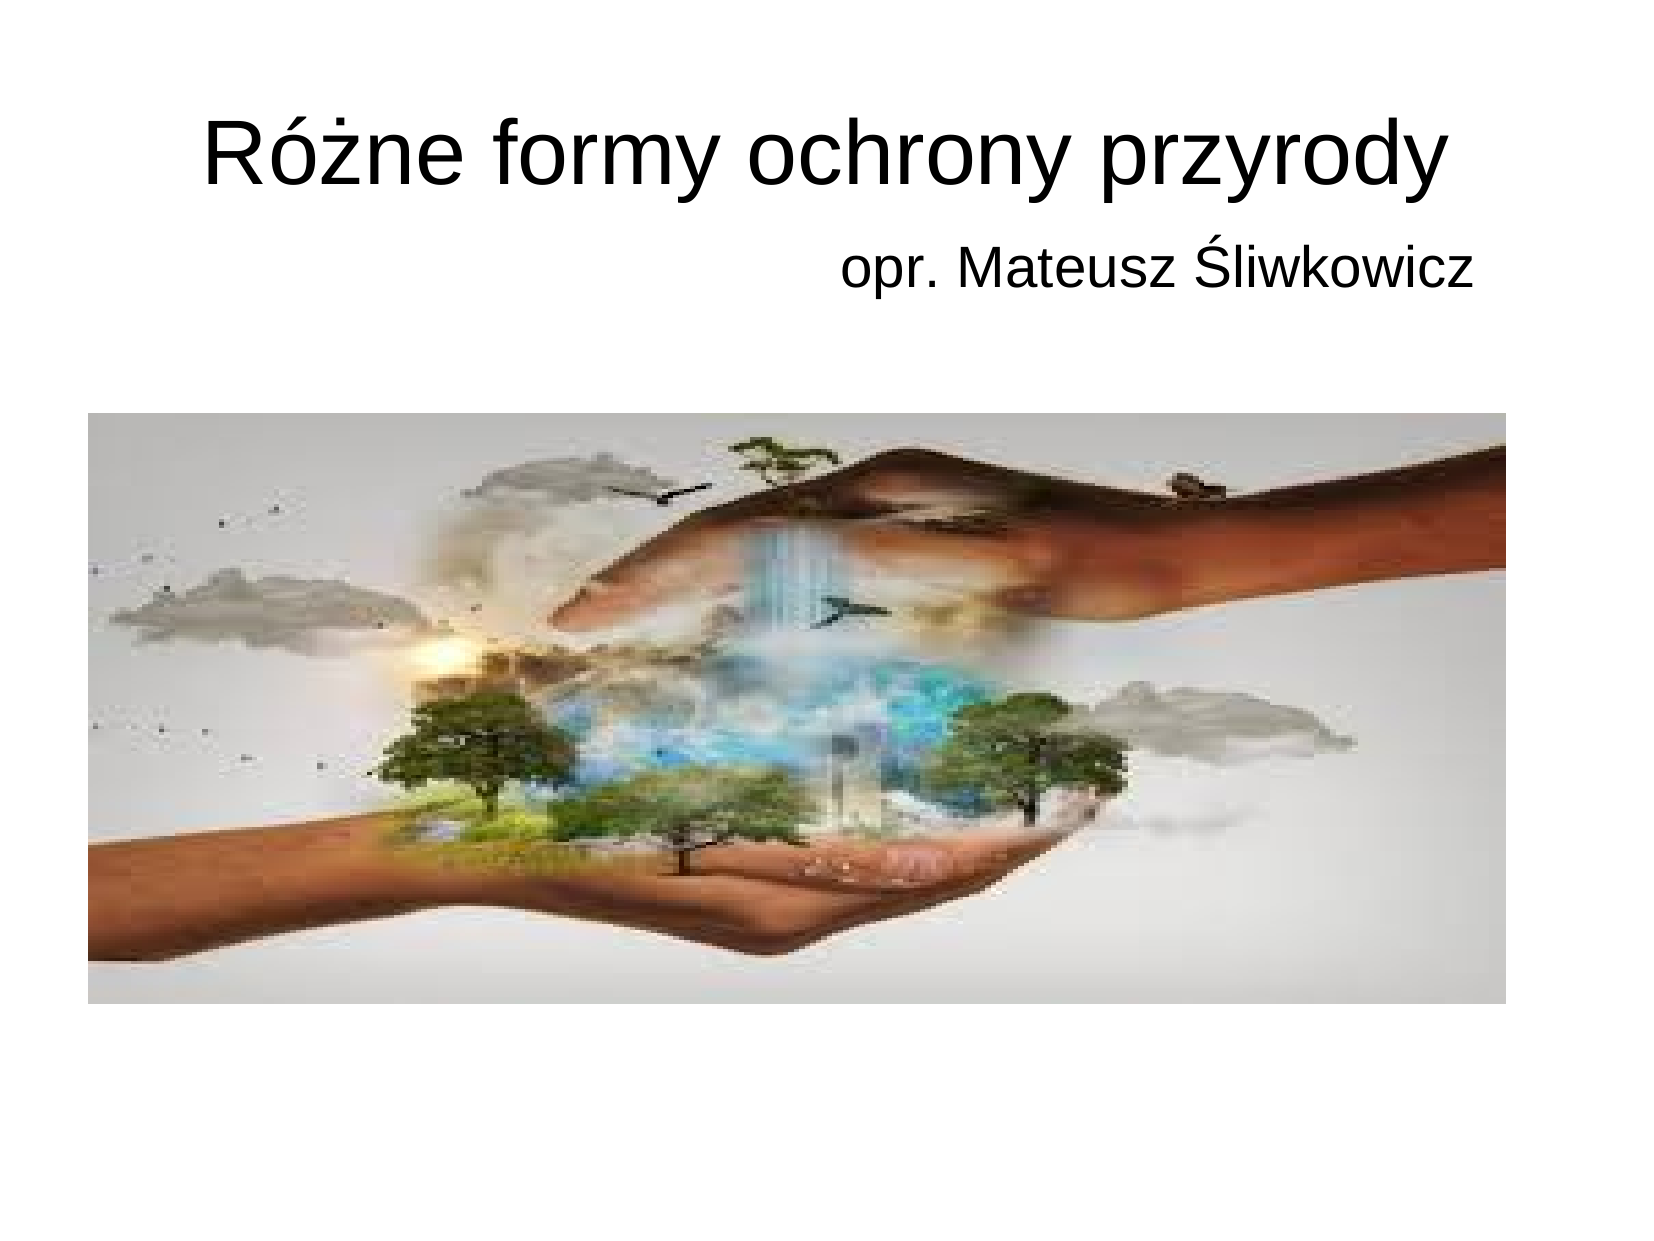

# Różne formy ochrony przyrody opr. Mateusz Śliwkowicz